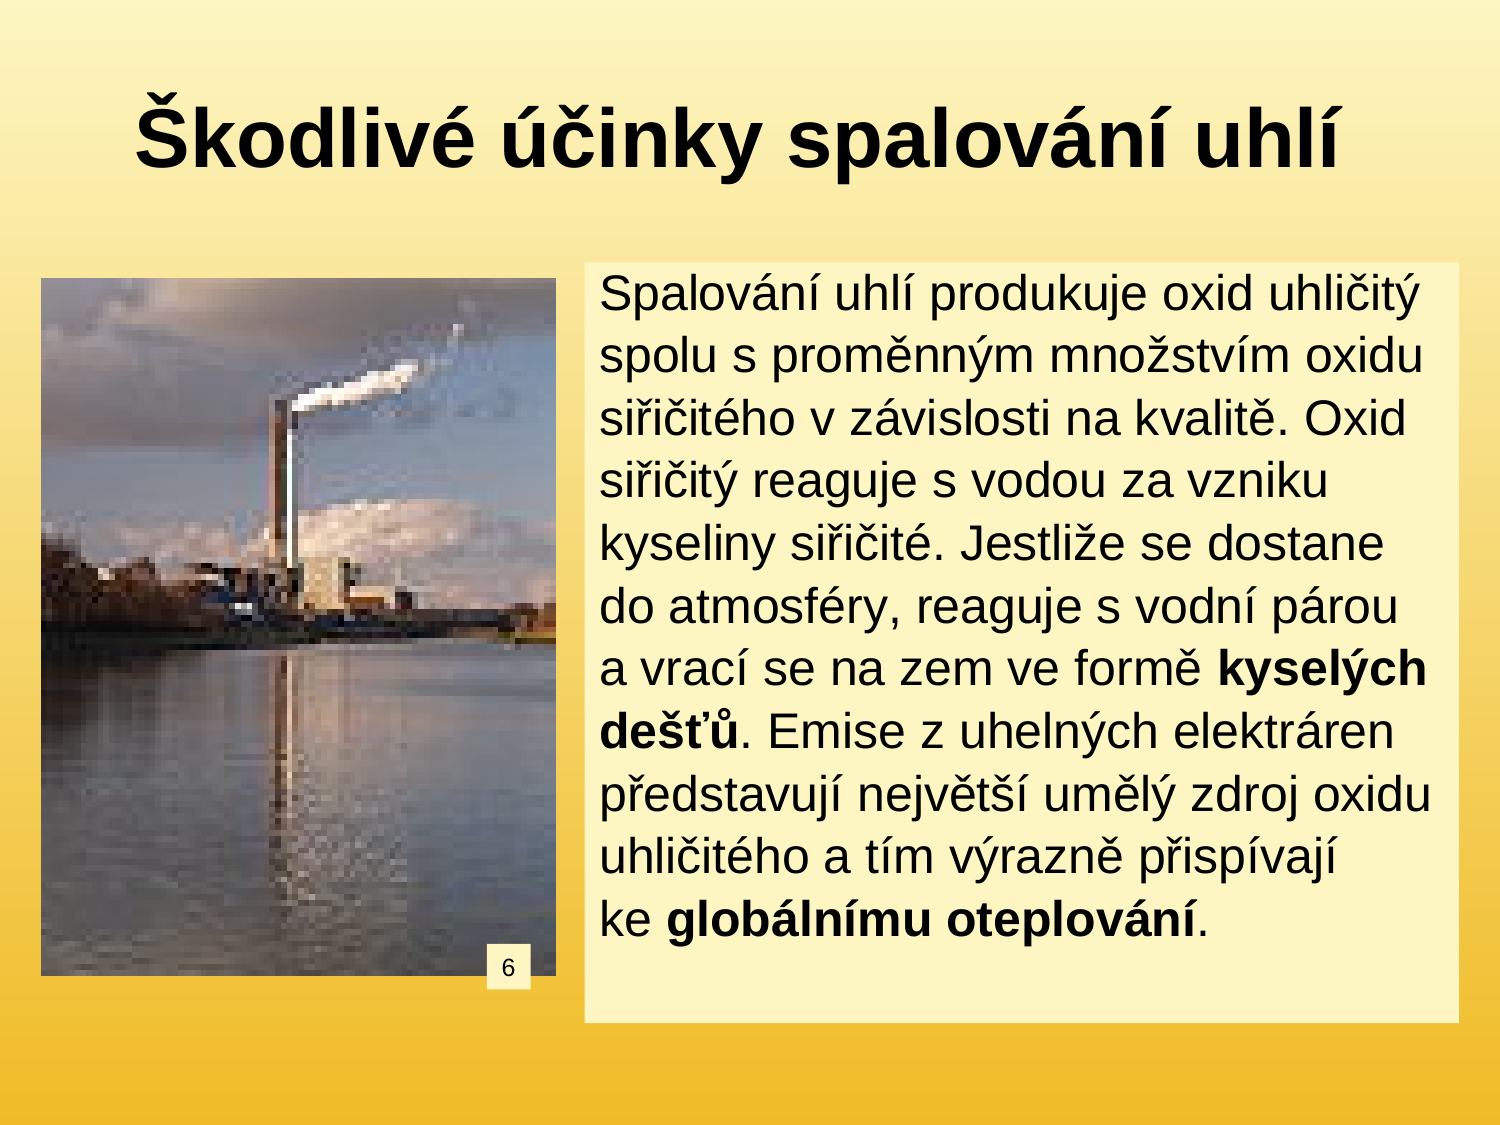

# Škodlivé účinky spalování uhlí
Spalování uhlí produkuje oxid uhličitý
spolu s proměnným množstvím oxidu
siřičitého v závislosti na kvalitě. Oxid
siřičitý reaguje s vodou za vzniku
kyseliny siřičité. Jestliže se dostane
do atmosféry, reaguje s vodní párou
a vrací se na zem ve formě kyselých
dešťů. Emise z uhelných elektráren
představují největší umělý zdroj oxidu
uhličitého a tím výrazně přispívají
ke globálnímu oteplování.
6